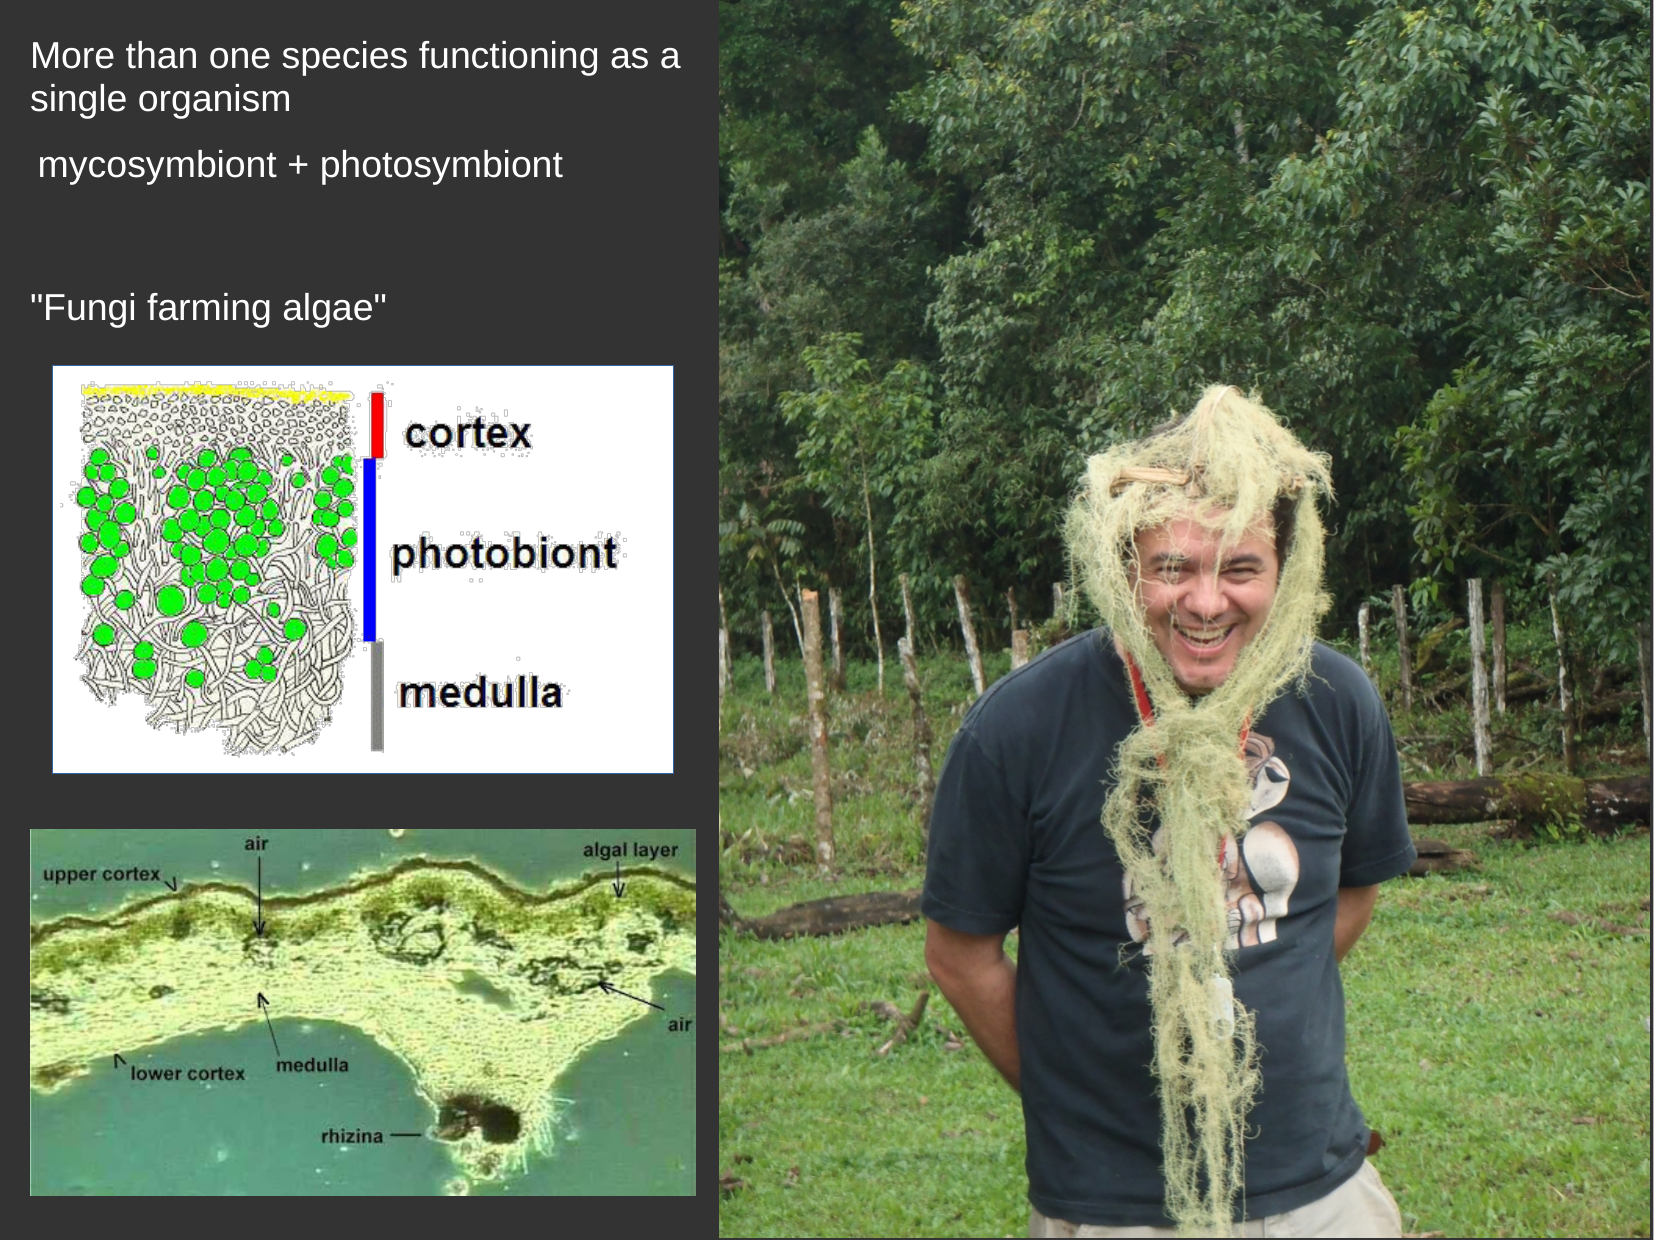

More than one species functioning as a single organism
"Fungi farming algae"
mycosymbiont + photosymbiont